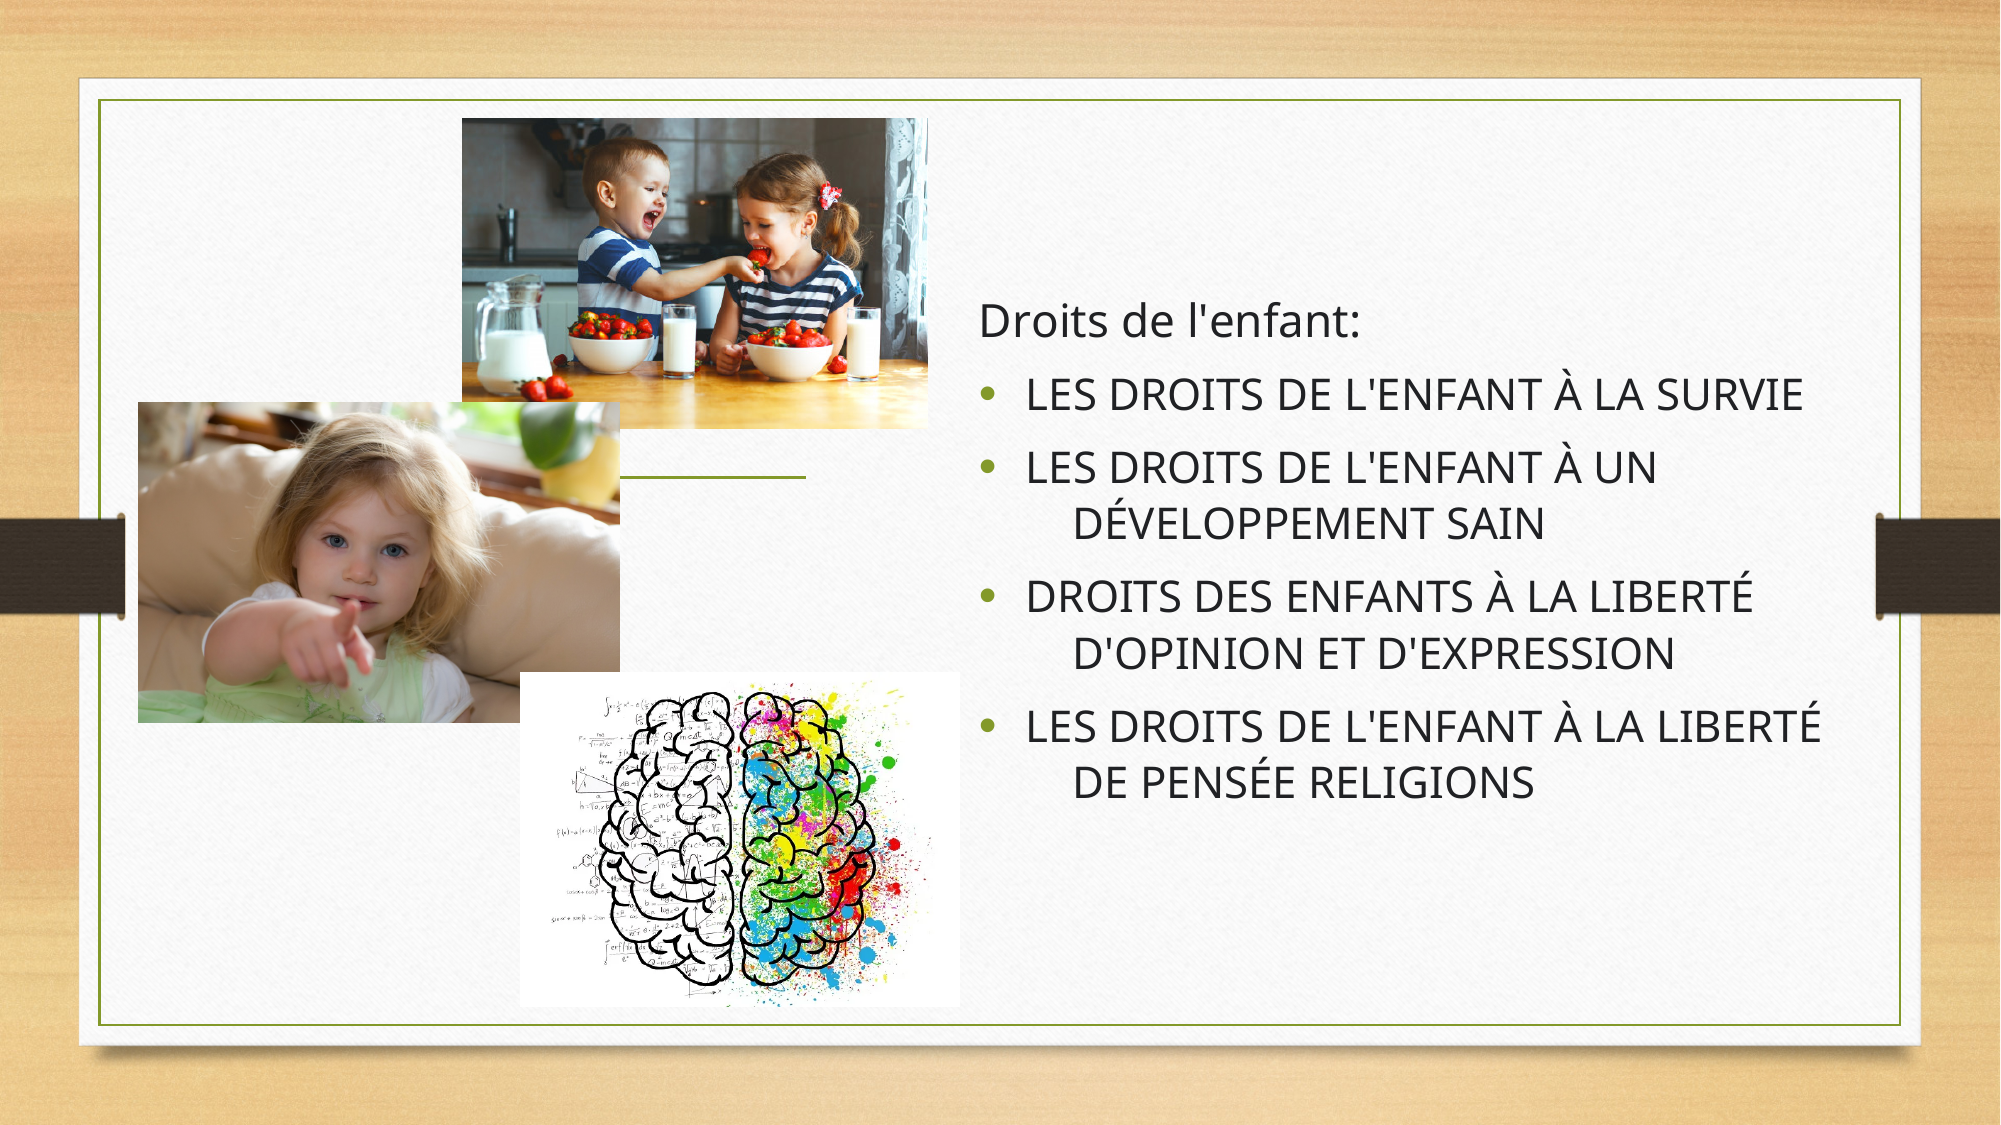

Droits de l'enfant:
LES DROITS DE L'ENFANT À LA SURVIE
LES DROITS DE L'ENFANT À UN DÉVELOPPEMENT SAIN
DROITS DES ENFANTS À LA LIBERTÉ D'OPINION ET D'EXPRESSION
LES DROITS DE L'ENFANT À LA LIBERTÉ DE PENSÉE RELIGIONS
#